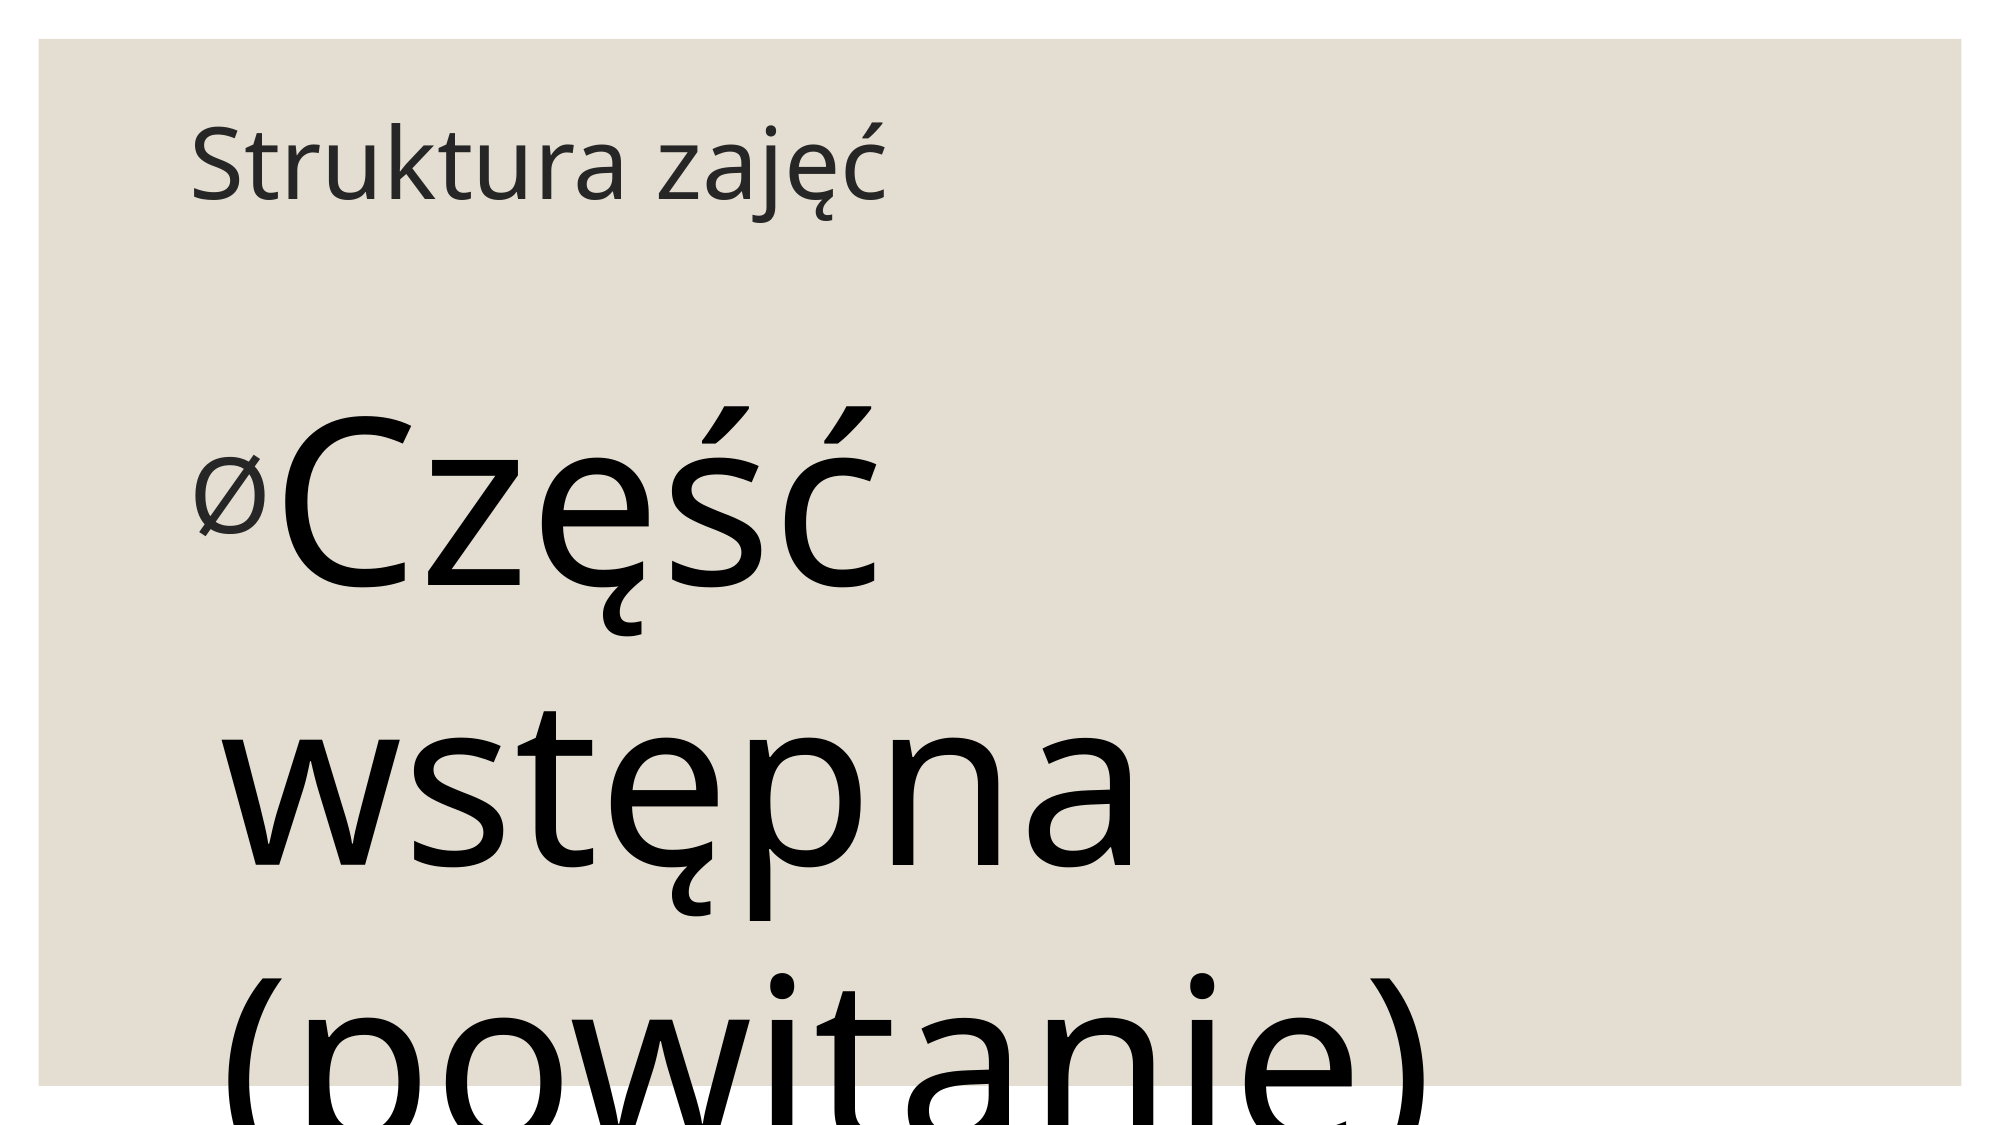

# Struktura zajęć
Część wstępna (powitanie)
Ćwiczenia i zabawy ruchowe rozwijające :
świadomość ciała
schemat ciała i orientację przestrzenną
integrujące przetrwałe odruchy
koordynację obustronną i ruchy naprzemienne
sprawność ruchową i reakcje równoważne
stabilizujące obręcz barkową i usprawniające ruchy
ramion, przedramion, nadgarstka, dłoni i palców